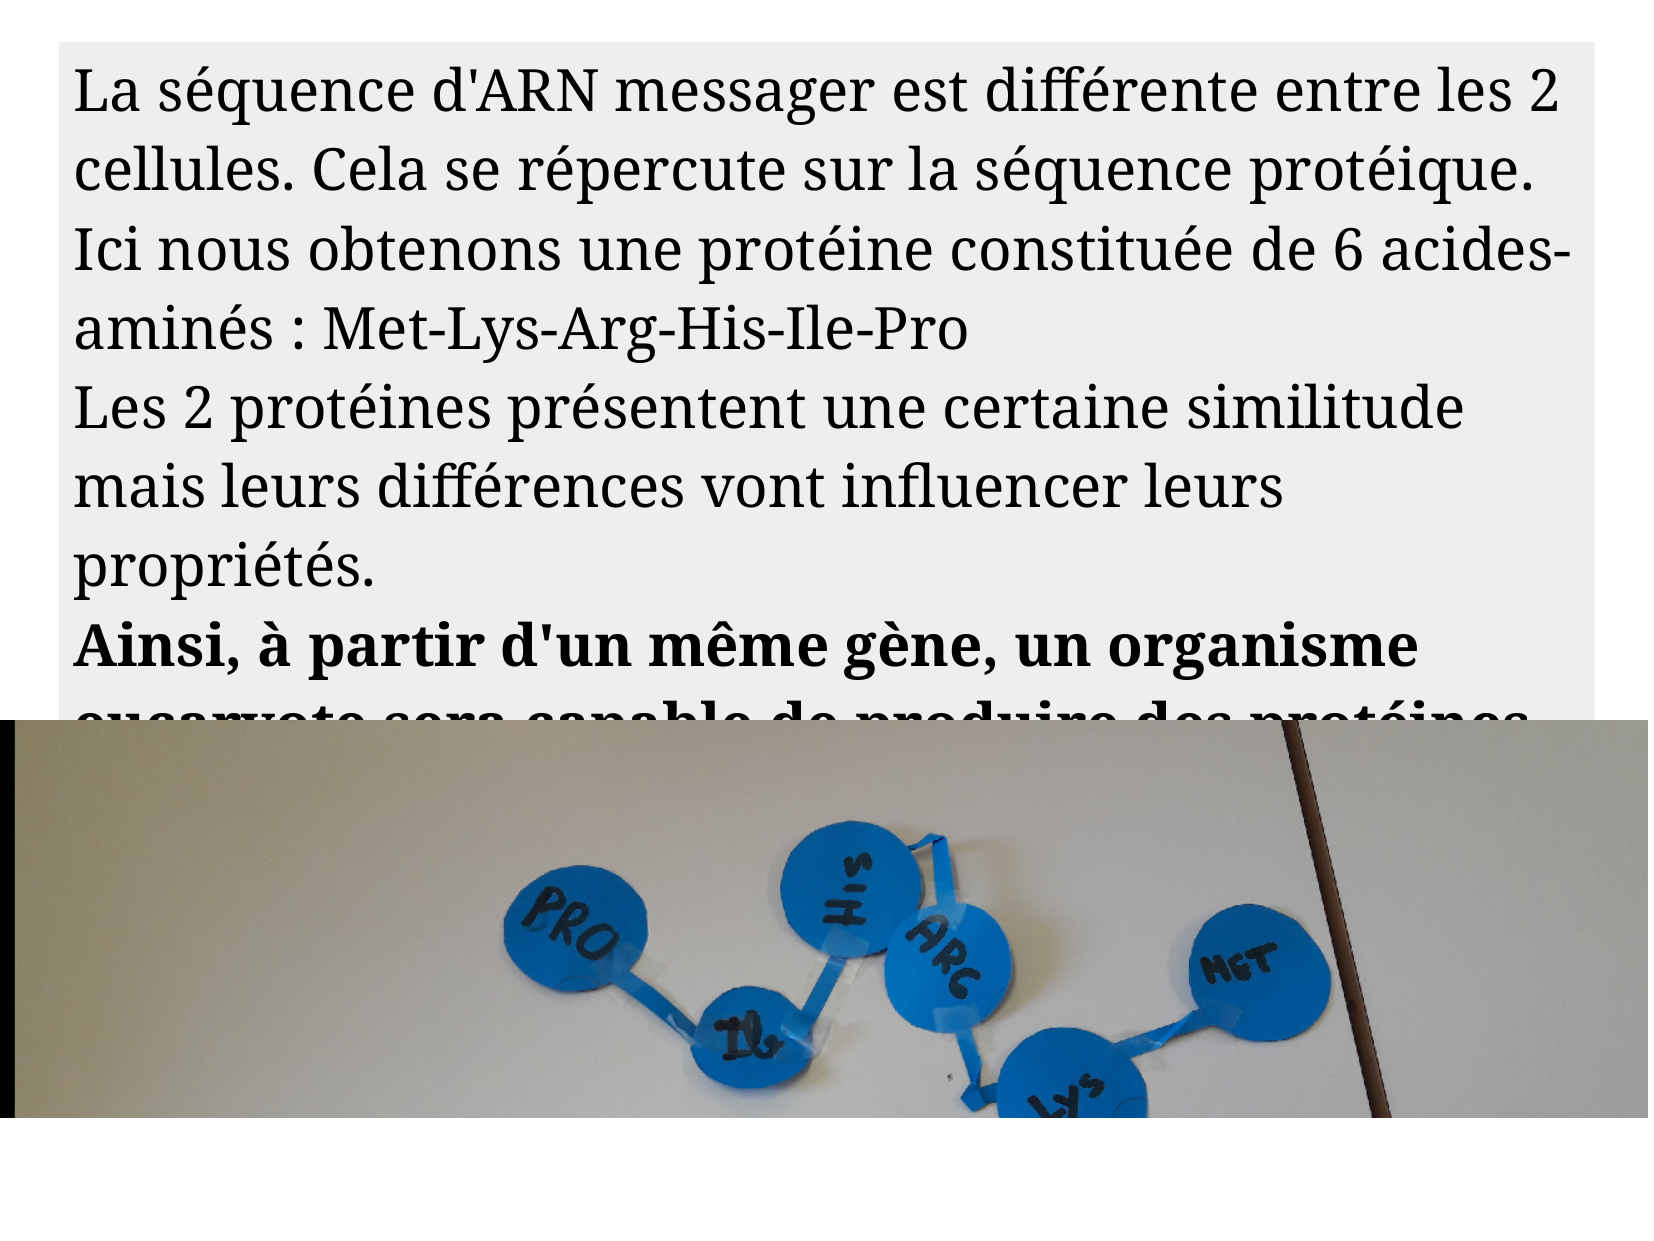

La séquence d'ARN messager est différente entre les 2 cellules. Cela se répercute sur la séquence protéique.
Ici nous obtenons une protéine constituée de 6 acides-aminés : Met-Lys-Arg-His-Ile-Pro
Les 2 protéines présentent une certaine similitude mais leurs différences vont influencer leurs propriétés.
Ainsi, à partir d'un même gène, un organisme eucaryote sera capable de produire des protéines différentes.